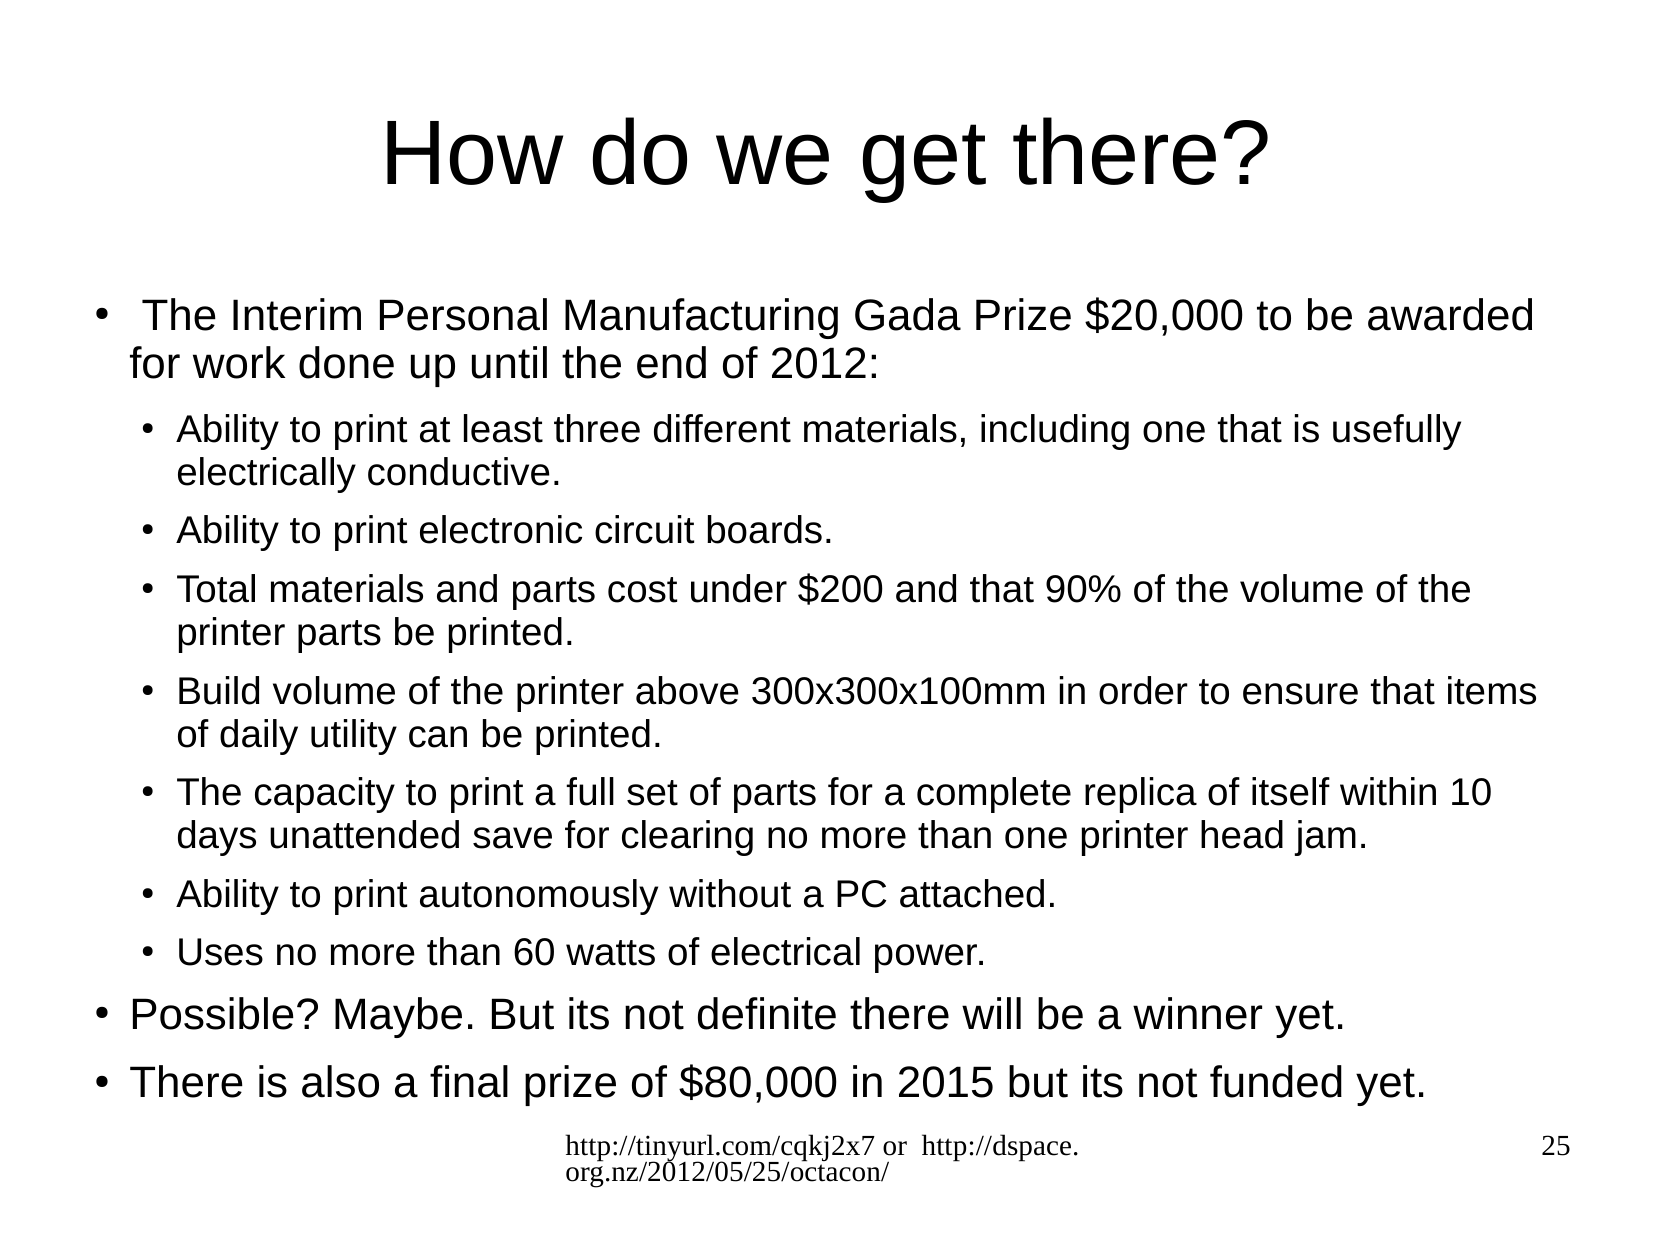

# How do we get there?
 The Interim Personal Manufacturing Gada Prize $20,000 to be awarded for work done up until the end of 2012:
Ability to print at least three different materials, including one that is usefully electrically conductive.
Ability to print electronic circuit boards.
Total materials and parts cost under $200 and that 90% of the volume of the printer parts be printed.
Build volume of the printer above 300x300x100mm in order to ensure that items of daily utility can be printed.
The capacity to print a full set of parts for a complete replica of itself within 10 days unattended save for clearing no more than one printer head jam.
Ability to print autonomously without a PC attached.
Uses no more than 60 watts of electrical power.
Possible? Maybe. But its not definite there will be a winner yet.
There is also a final prize of $80,000 in 2015 but its not funded yet.
http://tinyurl.com/cqkj2x7 or http://dspace.org.nz/2012/05/25/octacon/
25